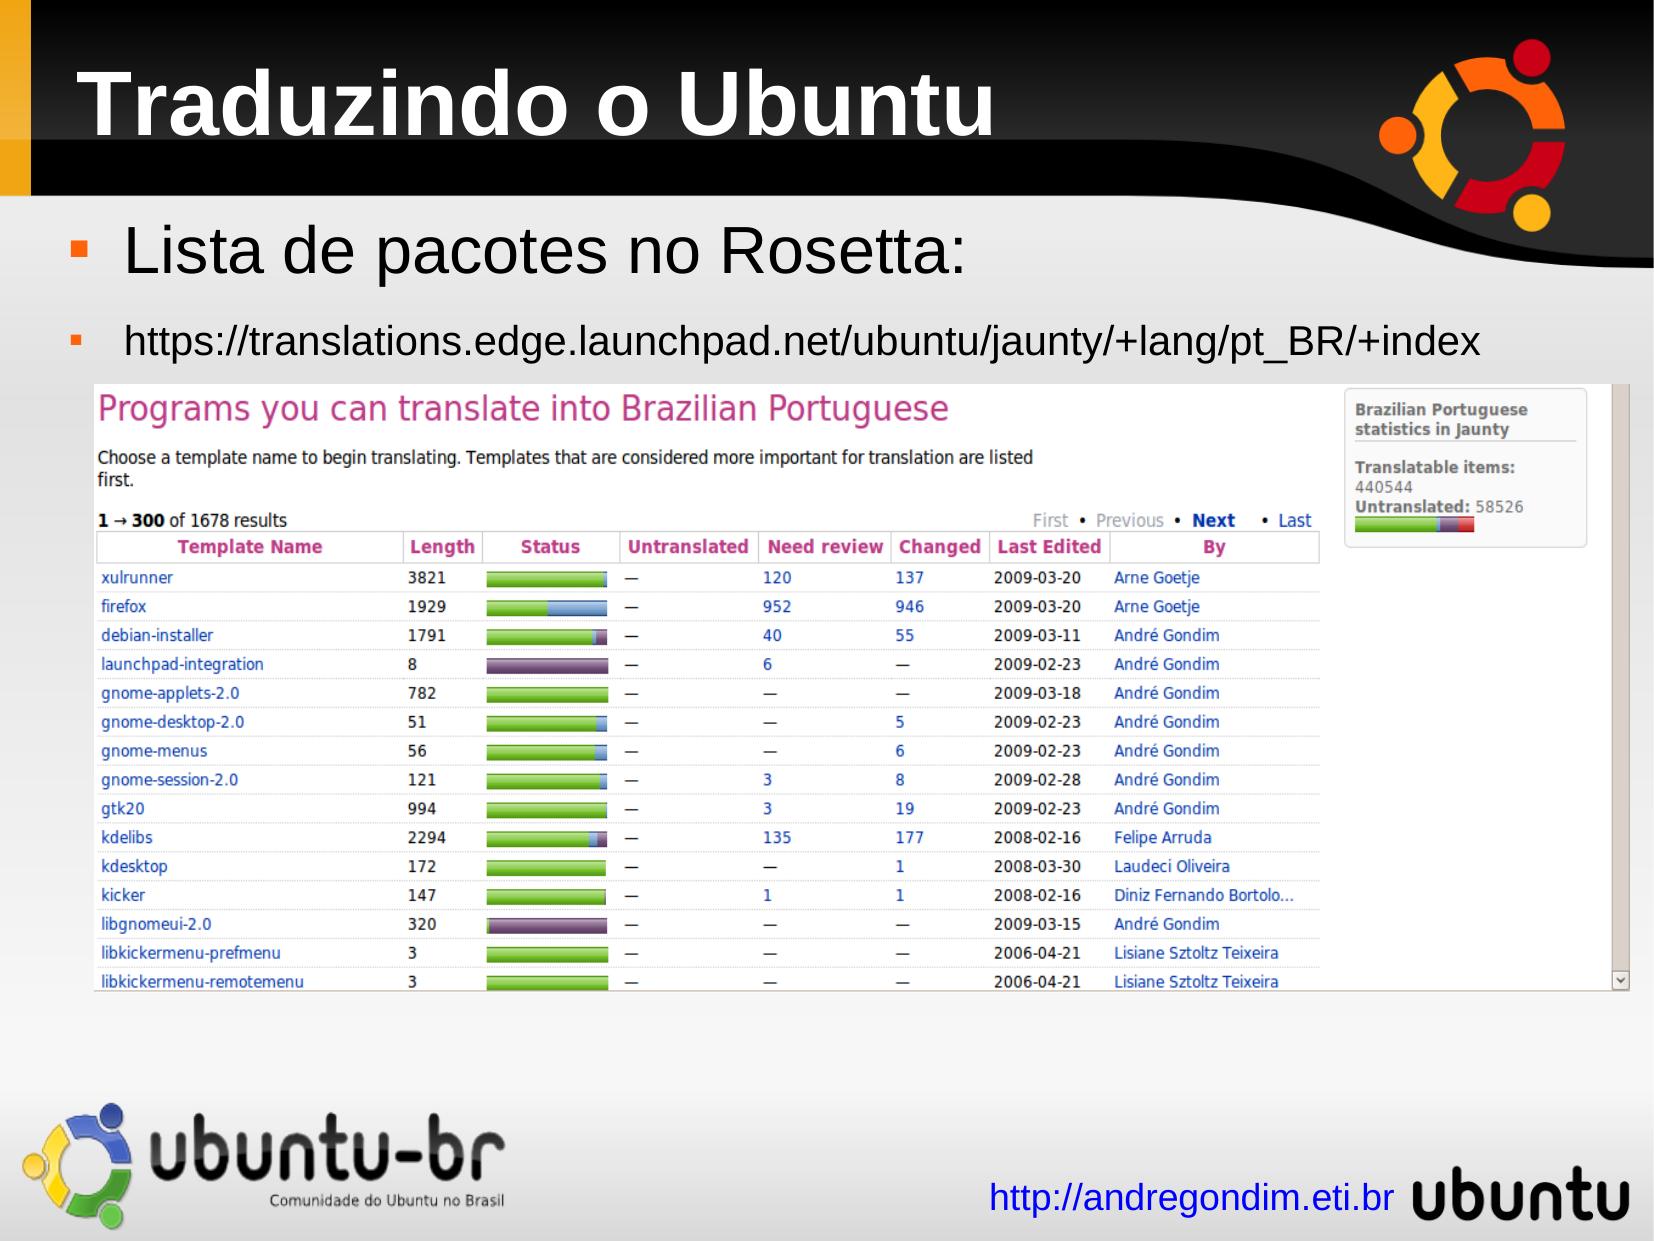

# Traduzindo o Ubuntu
Lista de pacotes no Rosetta:
https://translations.edge.launchpad.net/ubuntu/jaunty/+lang/pt_BR/+index